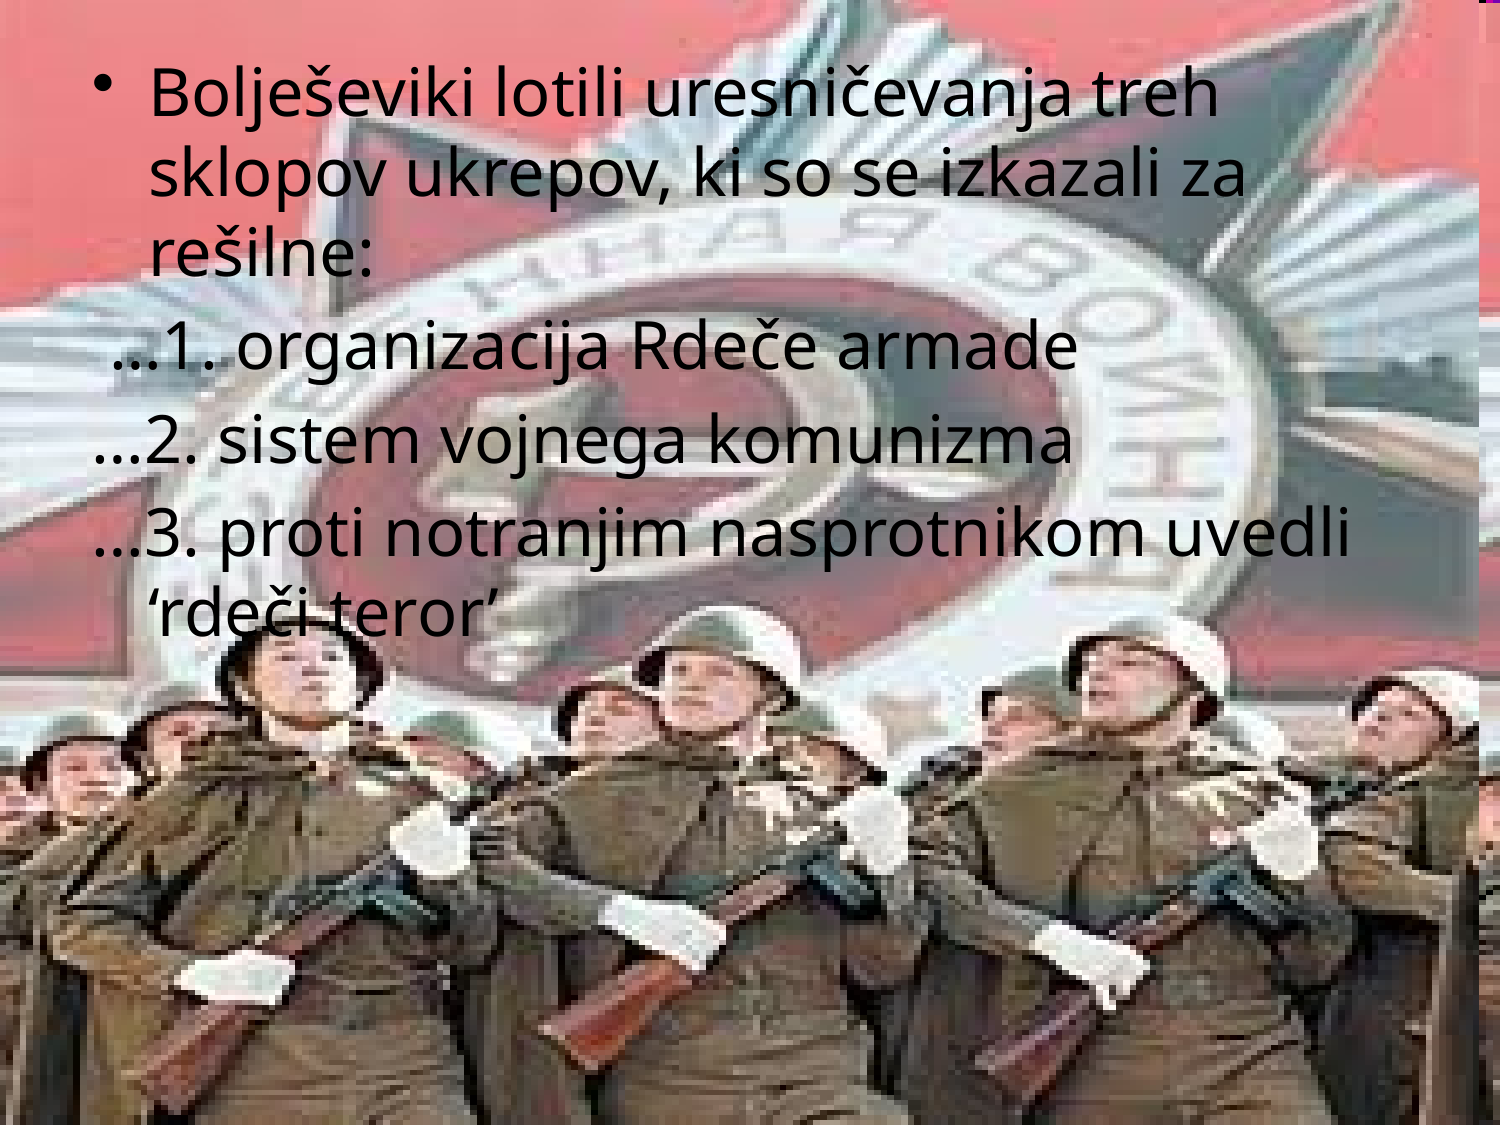

# Bolješeviki lotili uresničevanja treh sklopov ukrepov, ki so se izkazali za rešilne:
 …1. organizacija Rdeče armade
…2. sistem vojnega komunizma
…3. proti notranjim nasprotnikom uvedli ‘rdeči teror’
http://www.google.si/imgres?imgurl=http://i96.photobucket.com/albums/l189/zo_wack/red-army.jpg&imgrefurl=http://blogor.bloger.hr/post/crvena-armija-anarhrvije-spremna-za-vas-pregled-druze-mokowski/191326.aspx&usg=__ThXvFbccnueY7MtlS6Rz4qByZK0=&h=347&w=343&sz=27&hl=sl&start=0&zoom=1&tbnid=6fnCeMFkUyS4wM:&tbnh=138&tbnw=136&prev=/images%3Fq%3Dred%2Barmy%26um%3D1%26hl%3Dsl%26sa%3DN%26biw%3D1024%26bih%3D578%26tbs%3Disch:1&um=1&itbs=1&iact=rc&dur=409&ei=AxLMTMXsM4aBswbf_bWXCA&oei=AxLMTMXsM4aBswbf_bWXCA&esq=1&page=1&ndsp=15&ved=1t:429,r:1,s:0&tx=56&ty=81